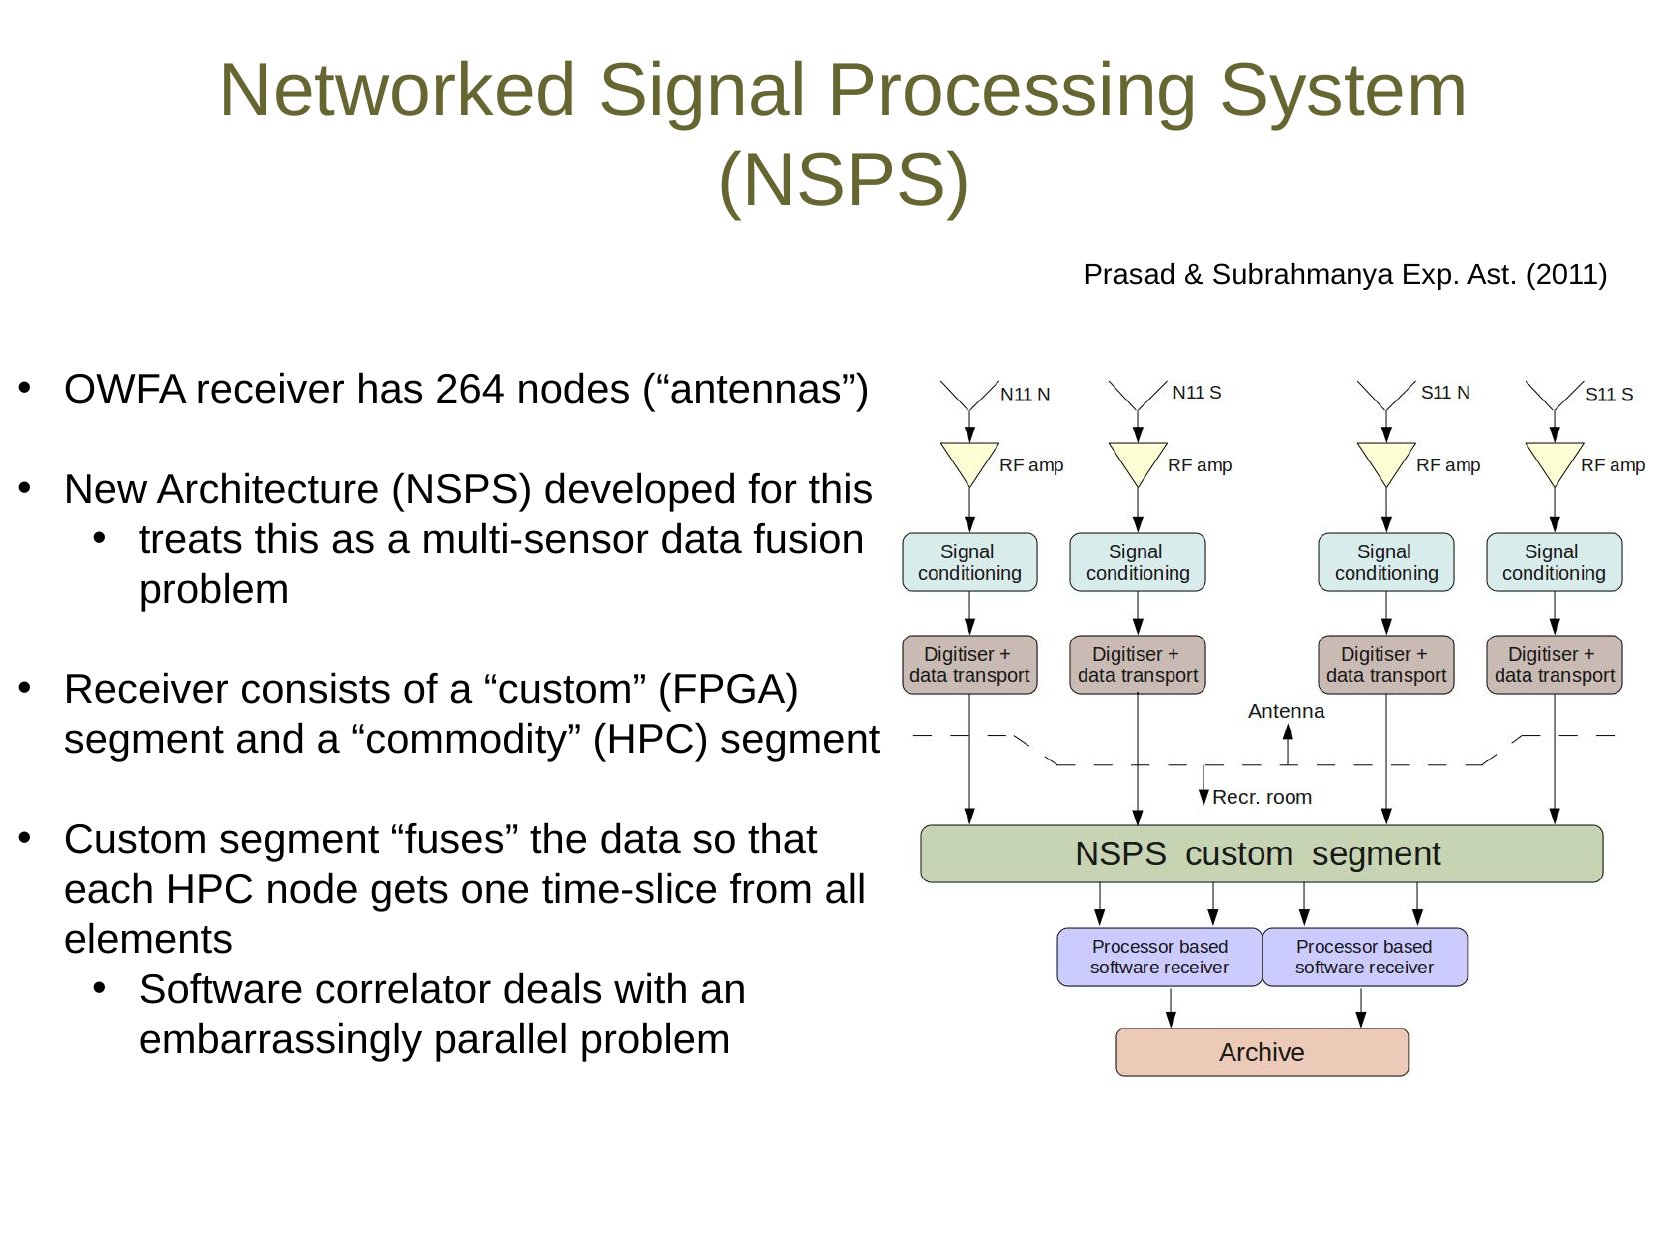

# Networked Signal Processing System (NSPS)
Prasad & Subrahmanya Exp. Ast. (2011)
OWFA receiver has 264 nodes (“antennas”)
New Architecture (NSPS) developed for this
treats this as a multi-sensor data fusion problem
Receiver consists of a “custom” (FPGA) segment and a “commodity” (HPC) segment
Custom segment “fuses” the data so that each HPC node gets one time-slice from all elements
Software correlator deals with an embarrassingly parallel problem